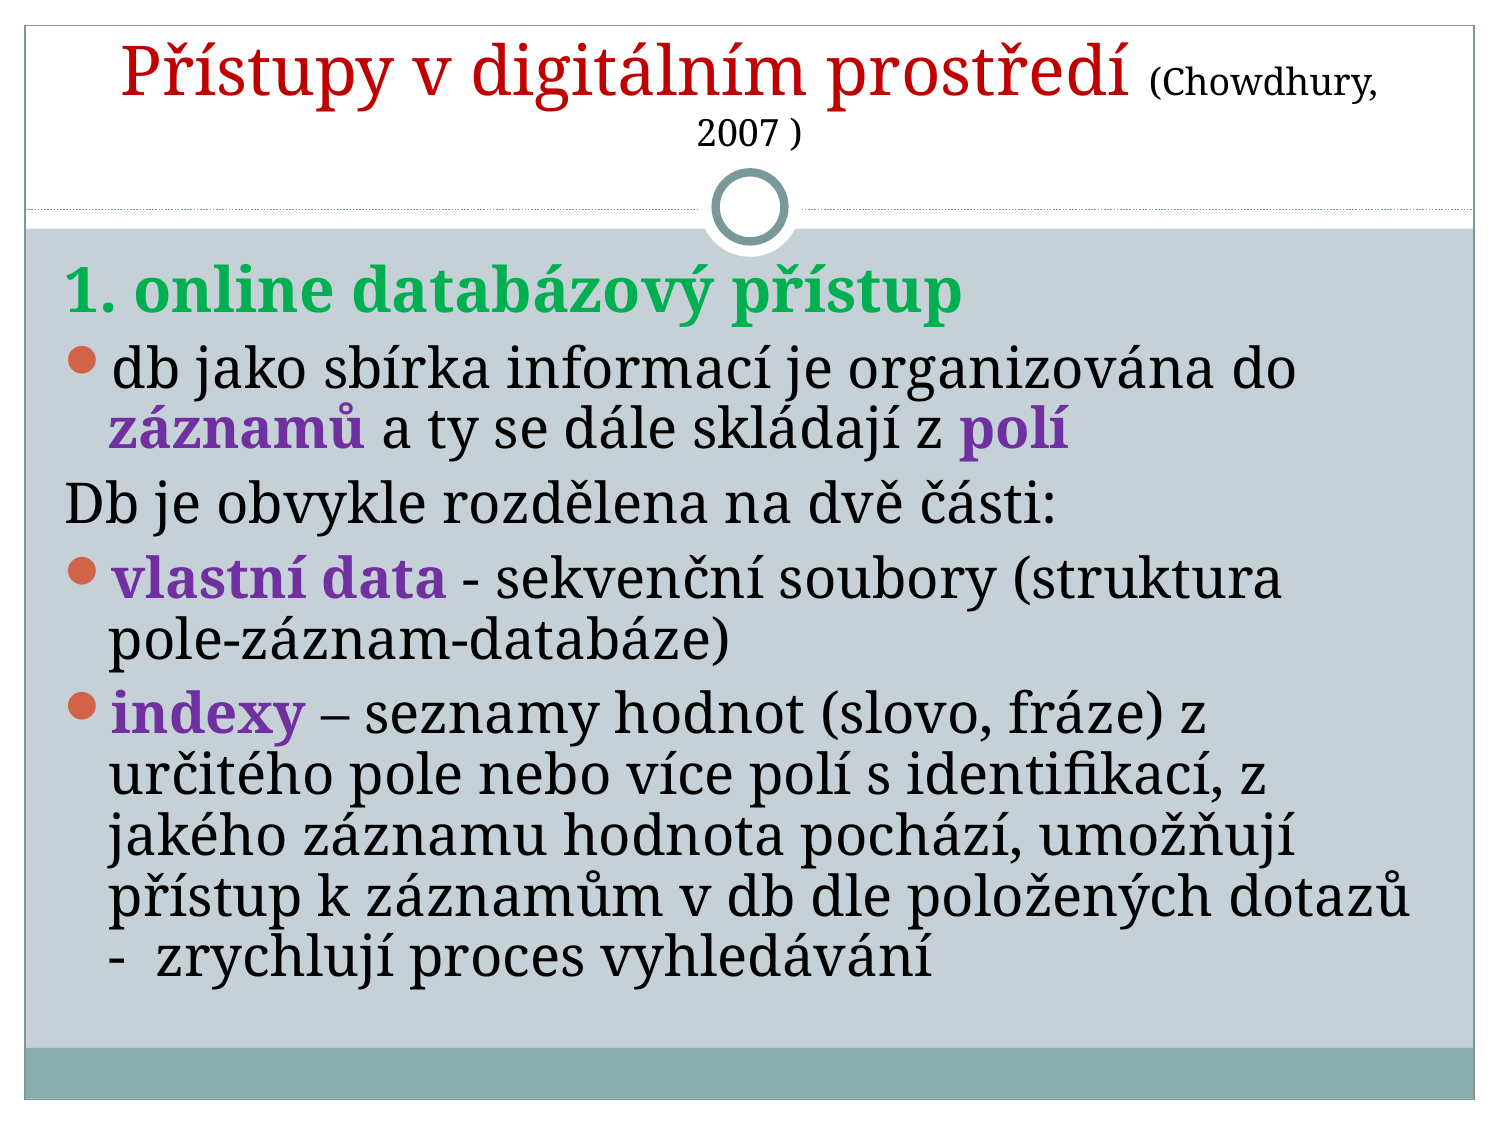

# Přístupy v digitálním prostředí (Chowdhury, 2007 )
1. online databázový přístup
db jako sbírka informací je organizována do záznamů a ty se dále skládají z polí
Db je obvykle rozdělena na dvě části:
vlastní data - sekvenční soubory (struktura pole-záznam-databáze)
indexy – seznamy hodnot (slovo, fráze) z určitého pole nebo více polí s identifikací, z jakého záznamu hodnota pochází, umožňují přístup k záznamům v db dle položených dotazů - zrychlují proces vyhledávání